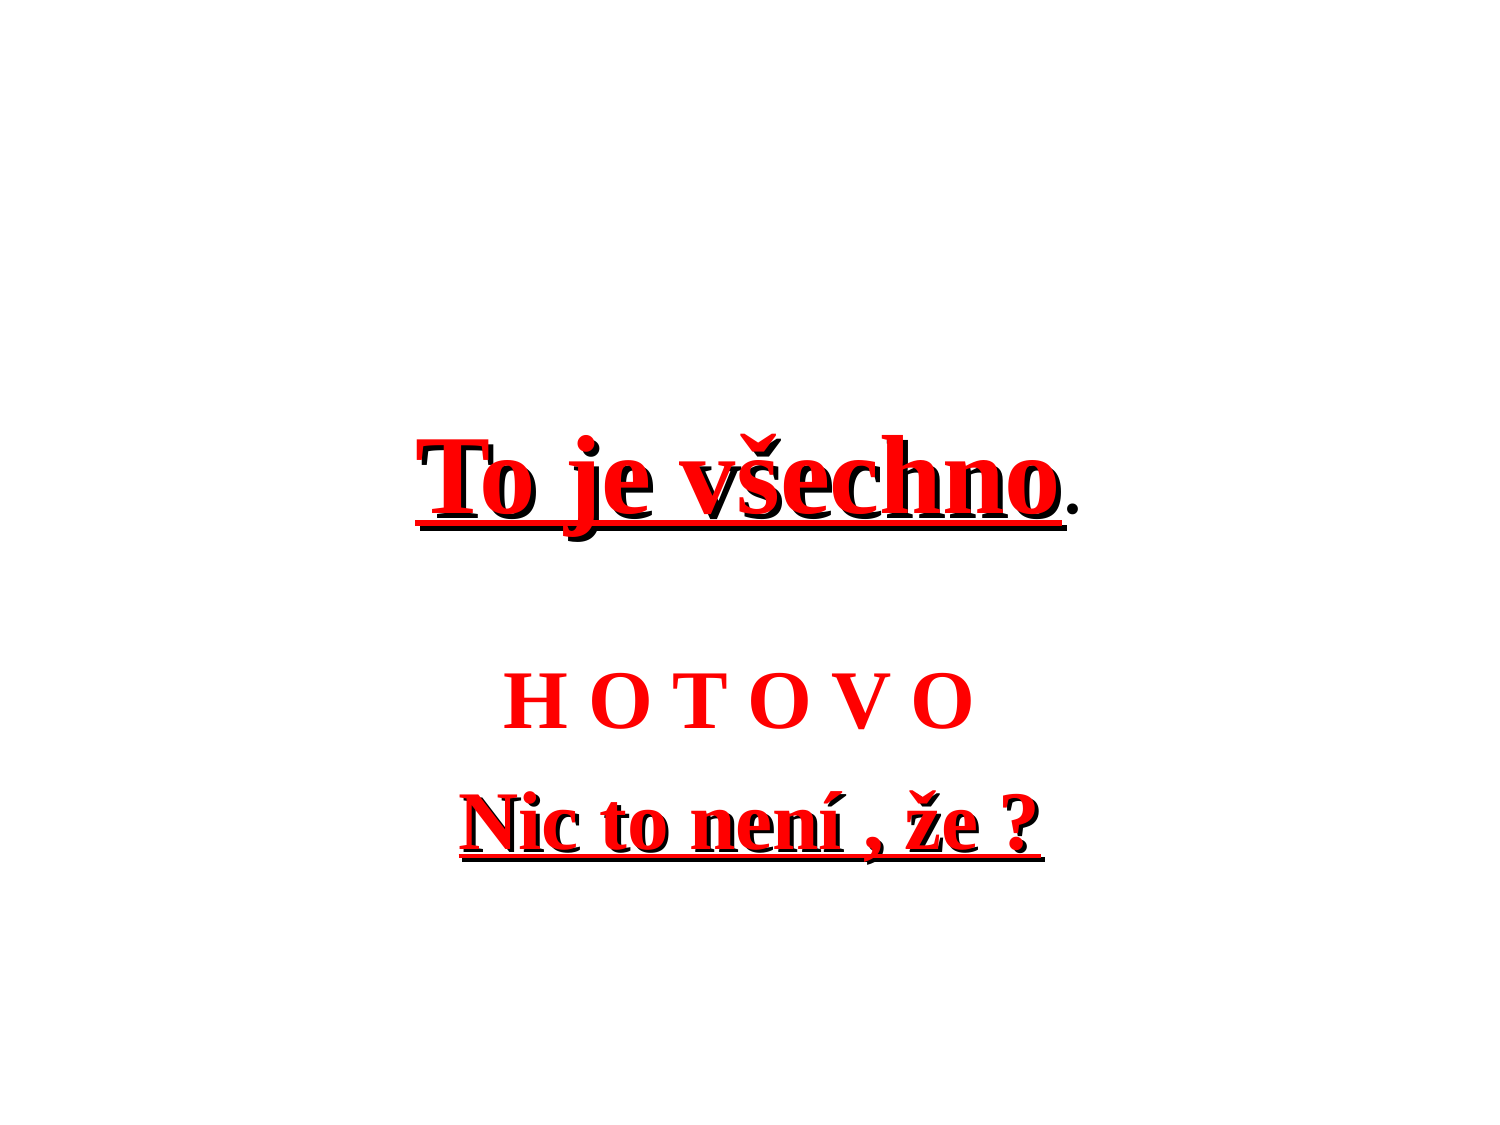

# To je všechno.
H O T O V O
Nic to není , že ?